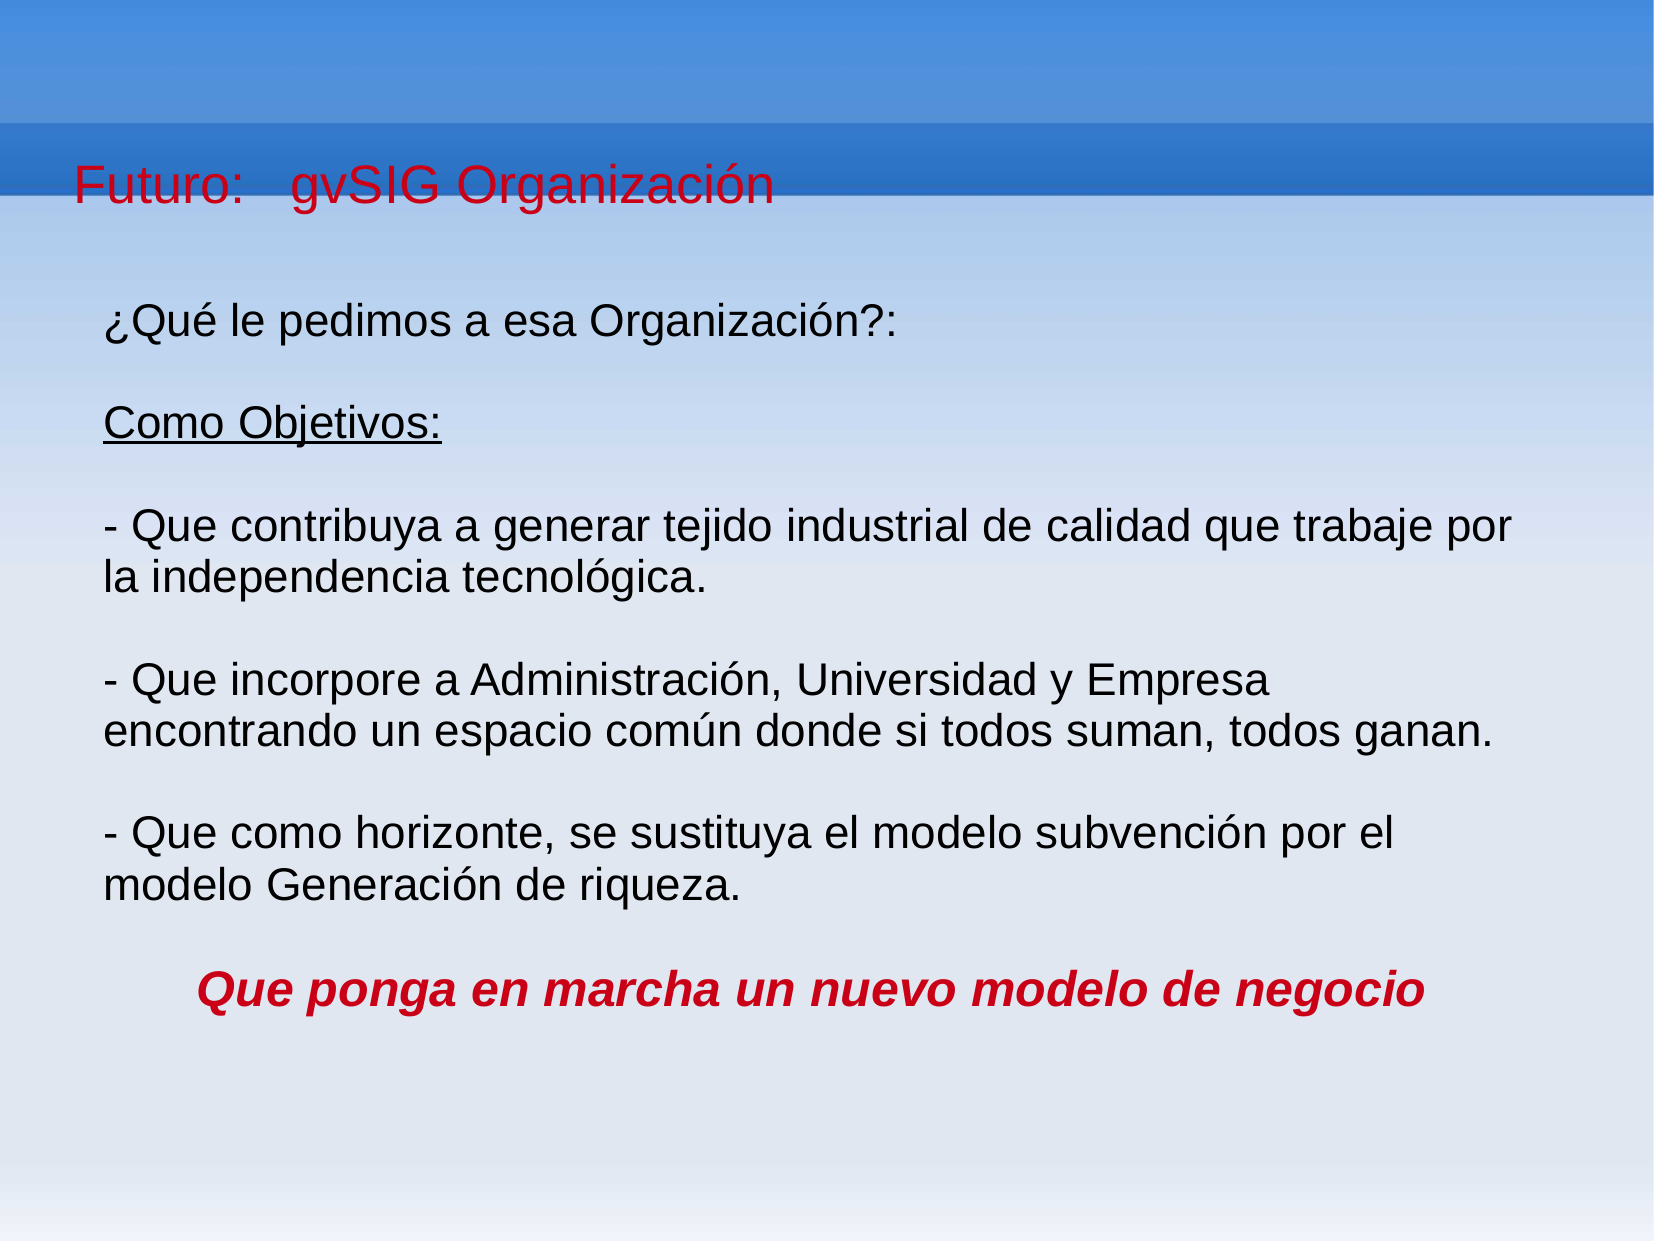

Futuro: gvSIG Organización
¿Qué le pedimos a esa Organización?:
Como Objetivos:
- Que contribuya a generar tejido industrial de calidad que trabaje por la independencia tecnológica.
- Que incorpore a Administración, Universidad y Empresa encontrando un espacio común donde si todos suman, todos ganan.
- Que como horizonte, se sustituya el modelo subvención por el modelo Generación de riqueza.
Que ponga en marcha un nuevo modelo de negocio